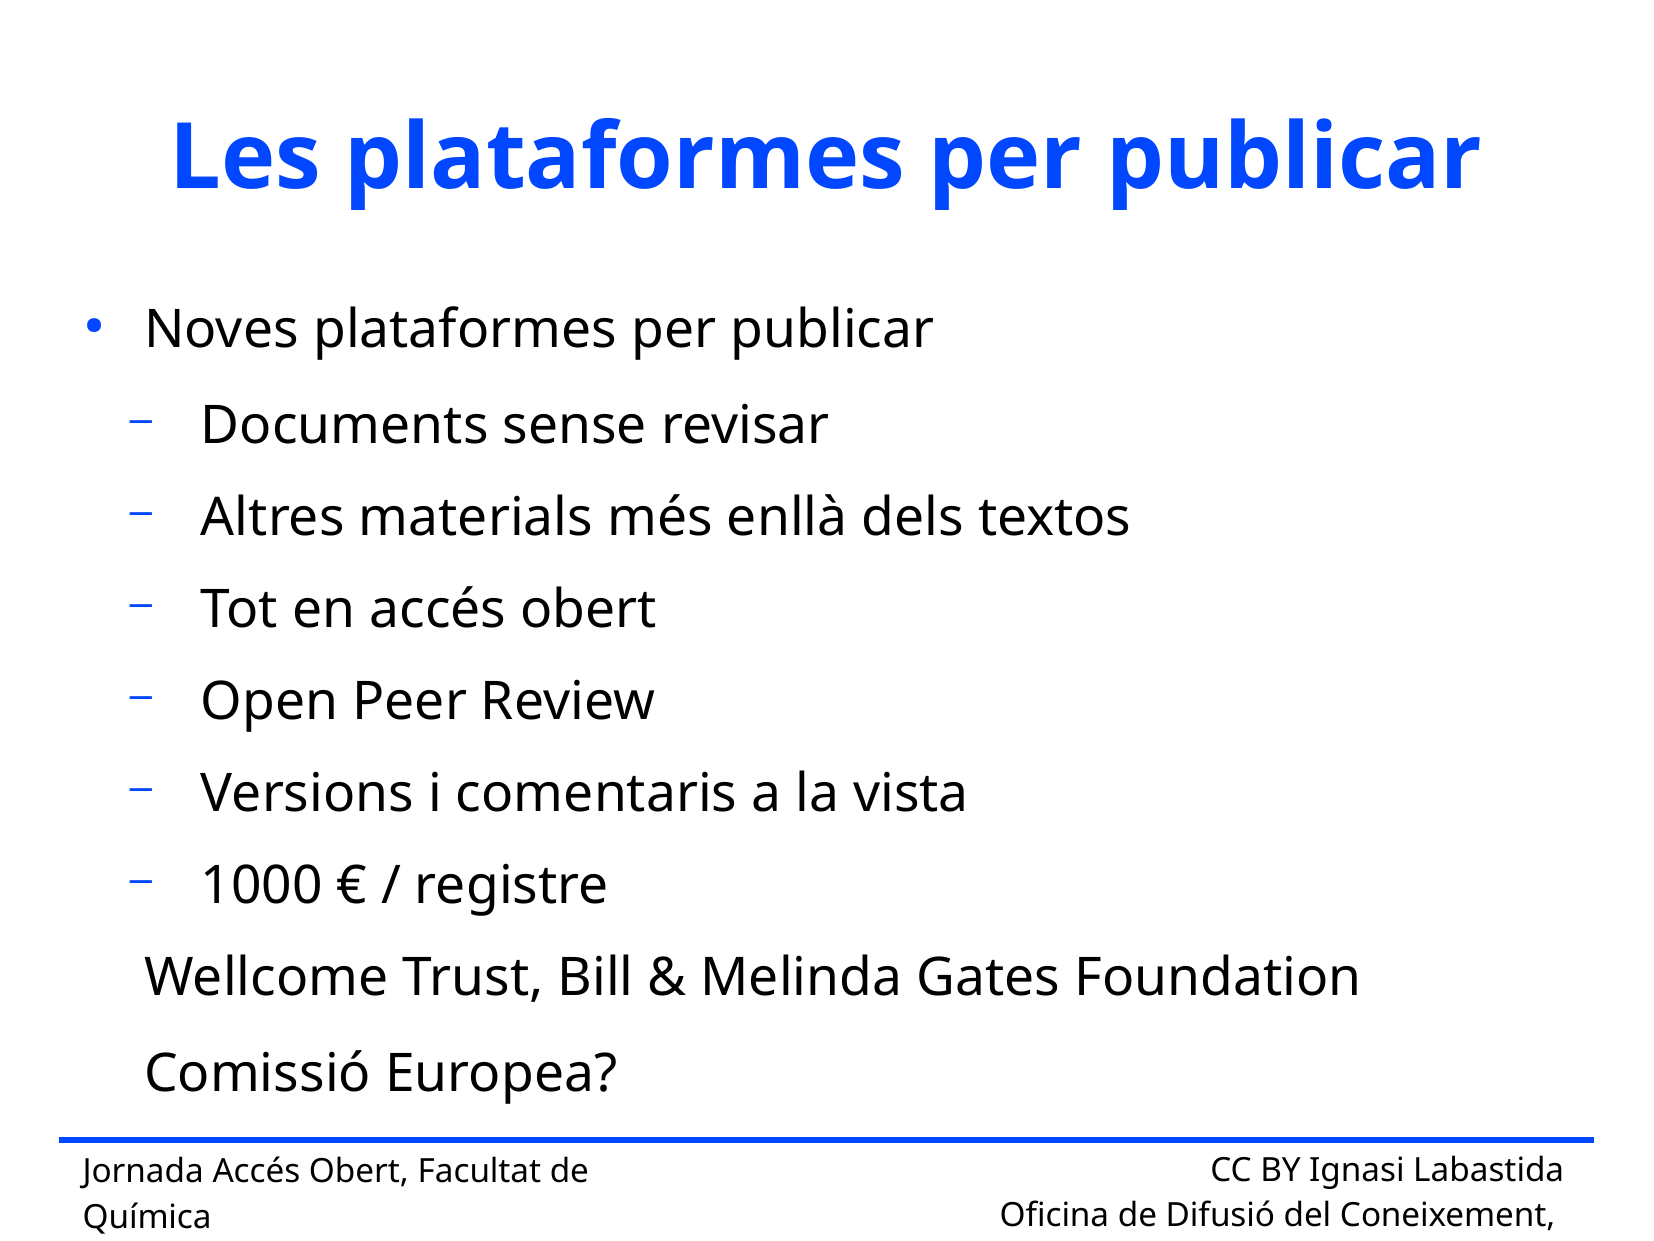

# Les plataformes per publicar
Noves plataformes per publicar
Documents sense revisar
Altres materials més enllà dels textos
Tot en accés obert
Open Peer Review
Versions i comentaris a la vista
1000 € / registre
Wellcome Trust, Bill & Melinda Gates Foundation
Comissió Europea?